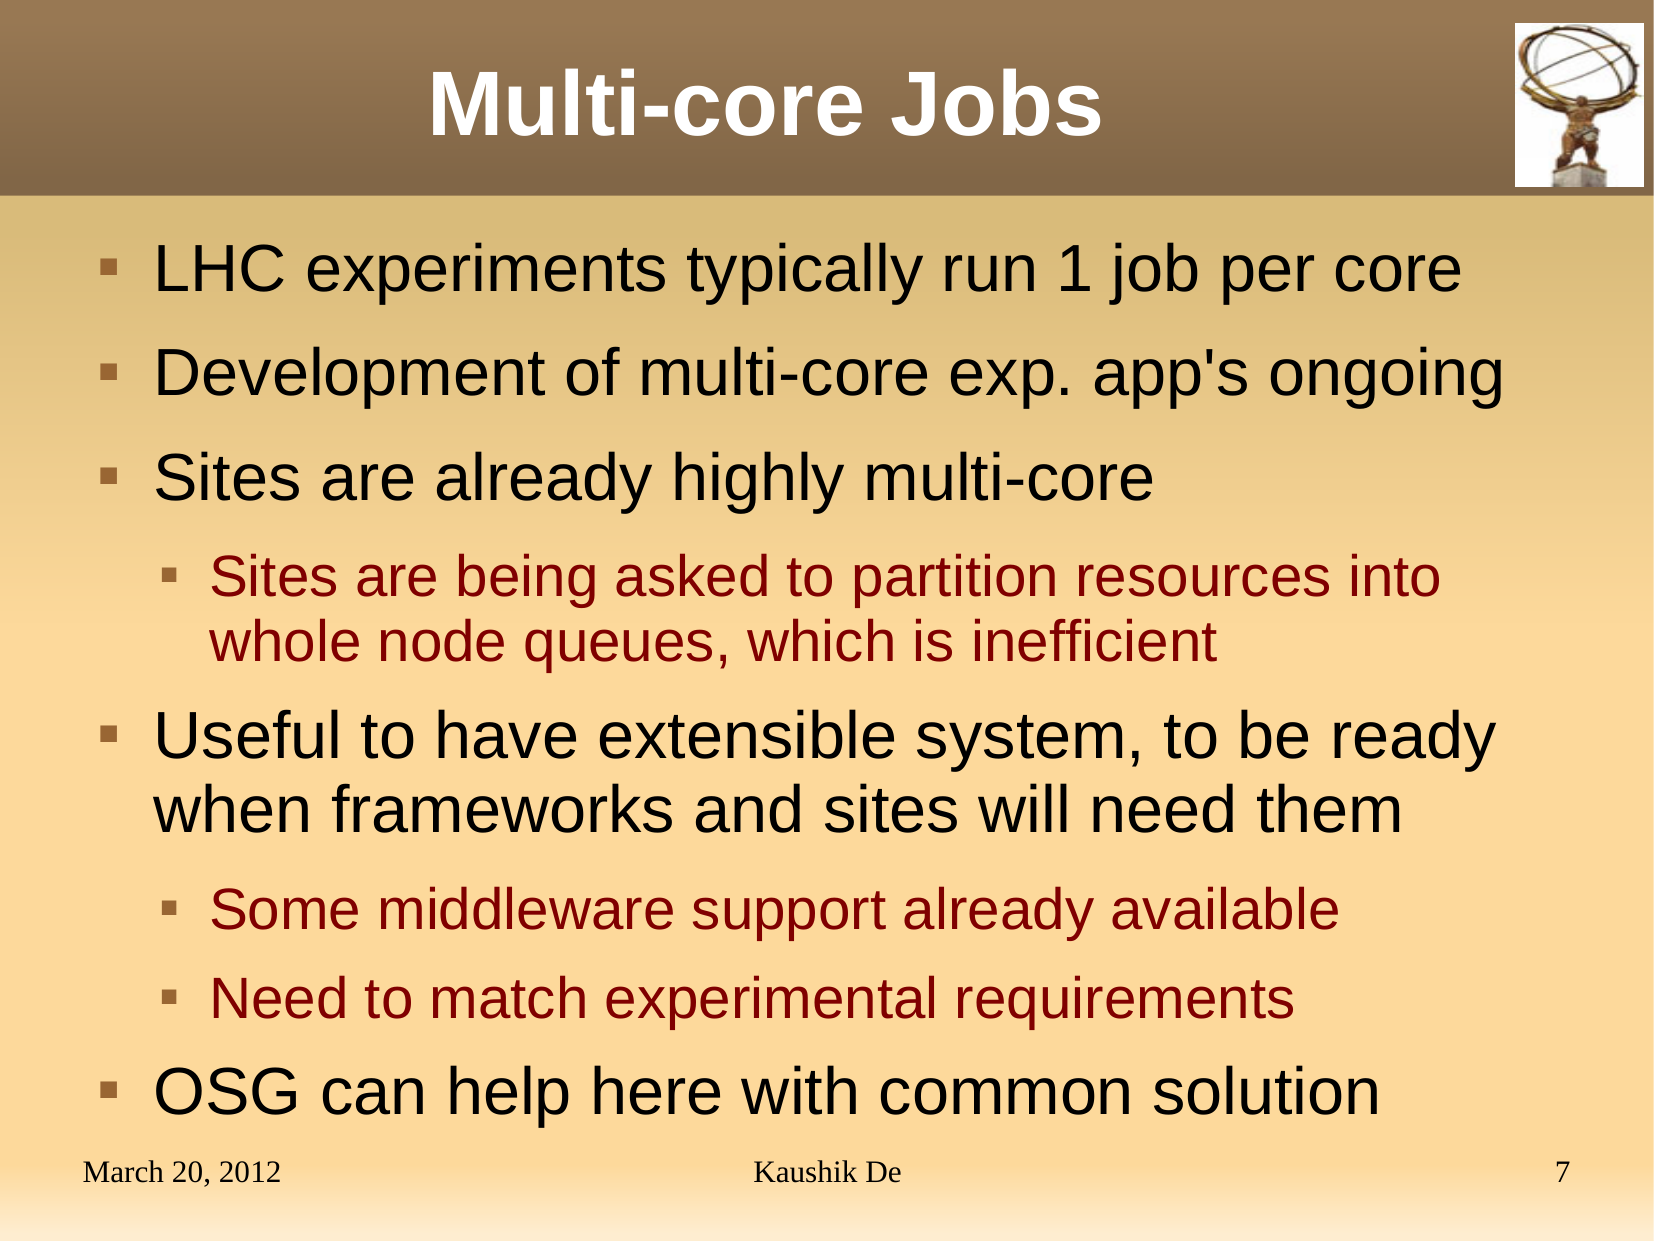

# Multi-core Jobs
LHC experiments typically run 1 job per core
Development of multi-core exp. app's ongoing
Sites are already highly multi-core
Sites are being asked to partition resources into whole node queues, which is inefficient
Useful to have extensible system, to be ready when frameworks and sites will need them
Some middleware support already available
Need to match experimental requirements
OSG can help here with common solution
March 20, 2012
Kaushik De
7